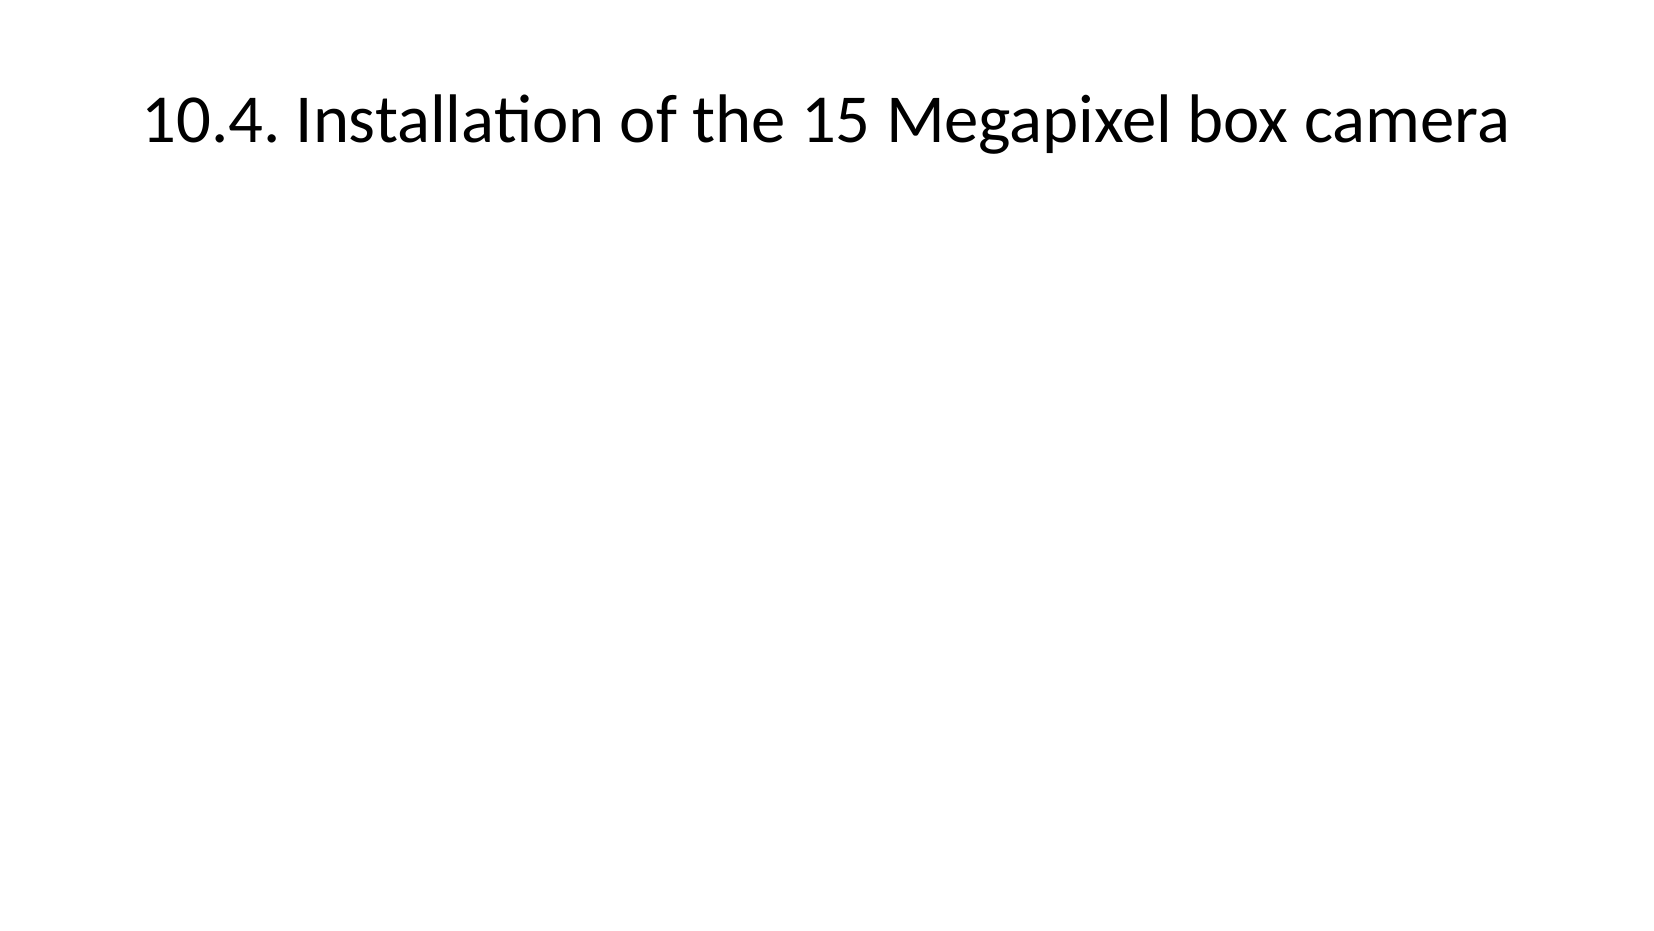

# 10.4. Installation of the 15 Megapixel box camera